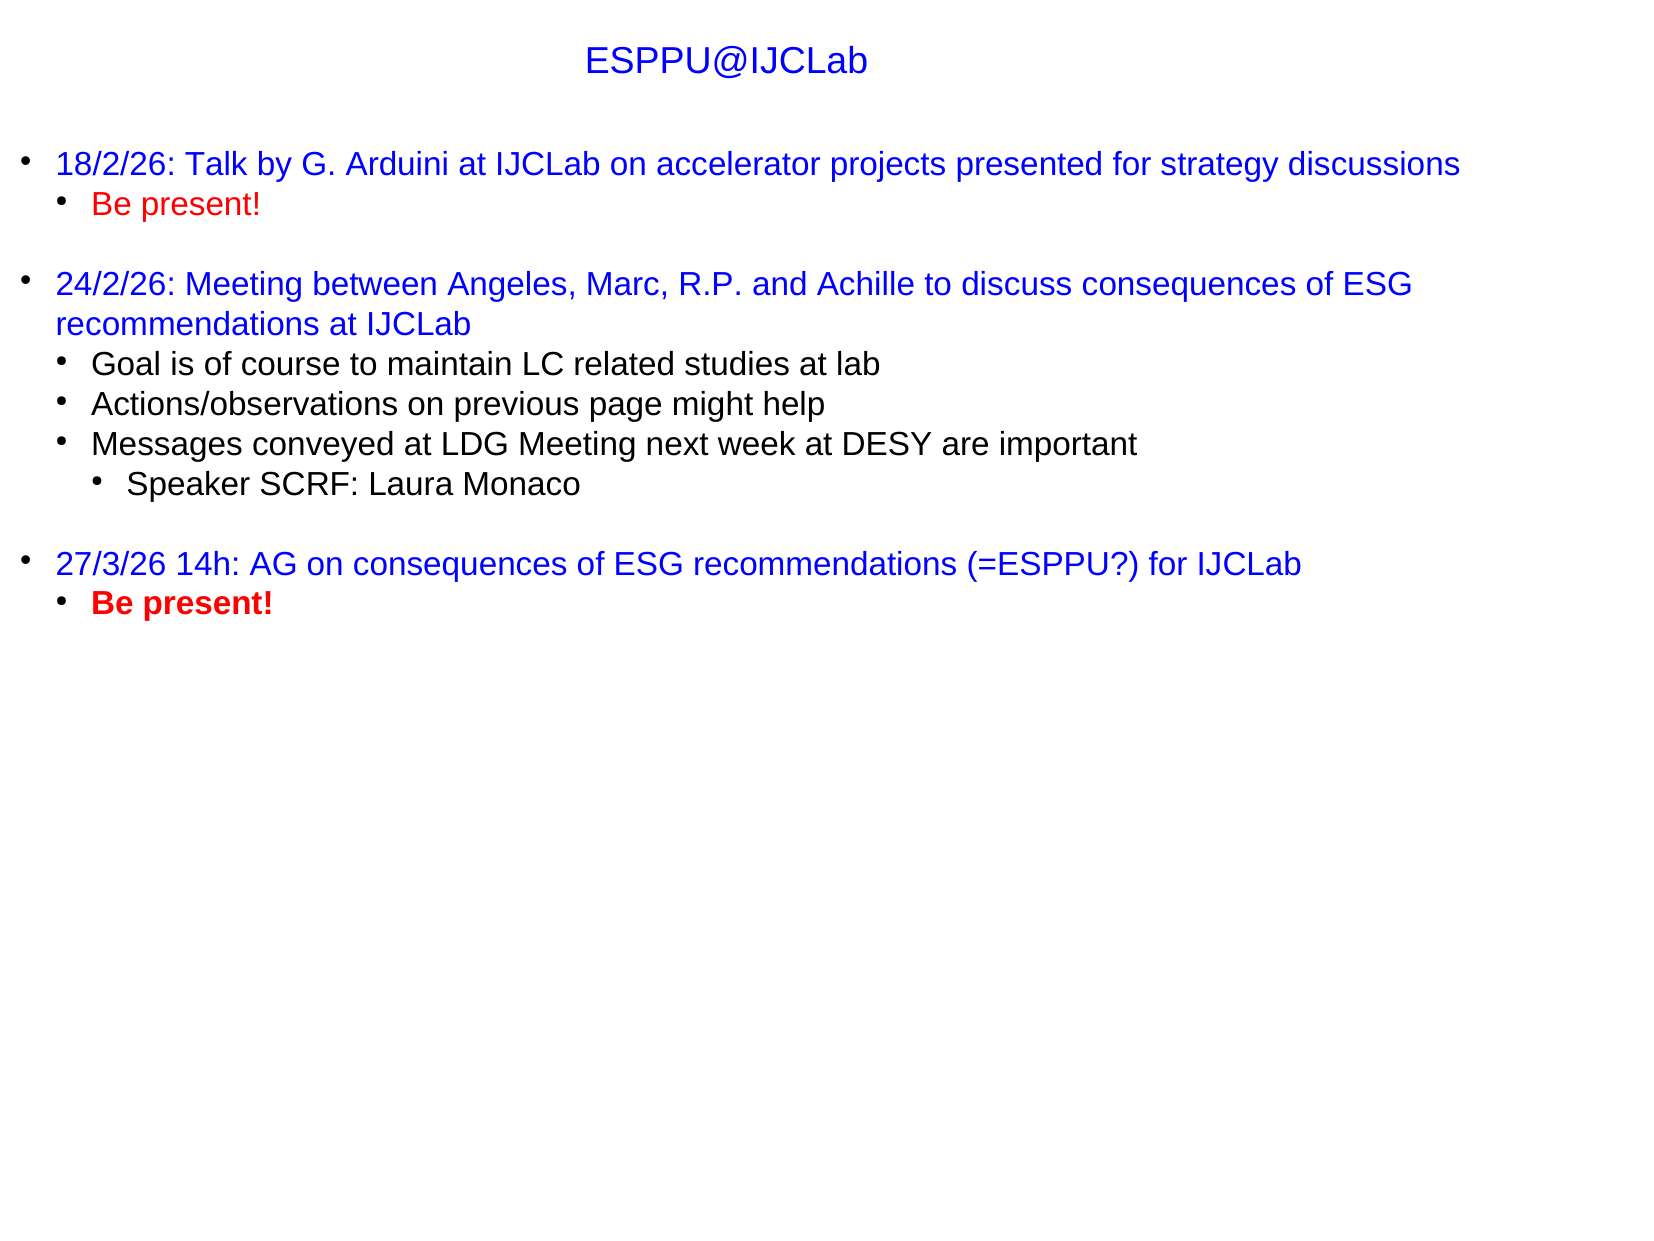

ESPPU@IJCLab
18/2/26: Talk by G. Arduini at IJCLab on accelerator projects presented for strategy discussions
Be present!
24/2/26: Meeting between Angeles, Marc, R.P. and Achille to discuss consequences of ESG
recommendations at IJCLab
Goal is of course to maintain LC related studies at lab
Actions/observations on previous page might help
Messages conveyed at LDG Meeting next week at DESY are important
Speaker SCRF: Laura Monaco
27/3/26 14h: AG on consequences of ESG recommendations (=ESPPU?) for IJCLab
Be present!